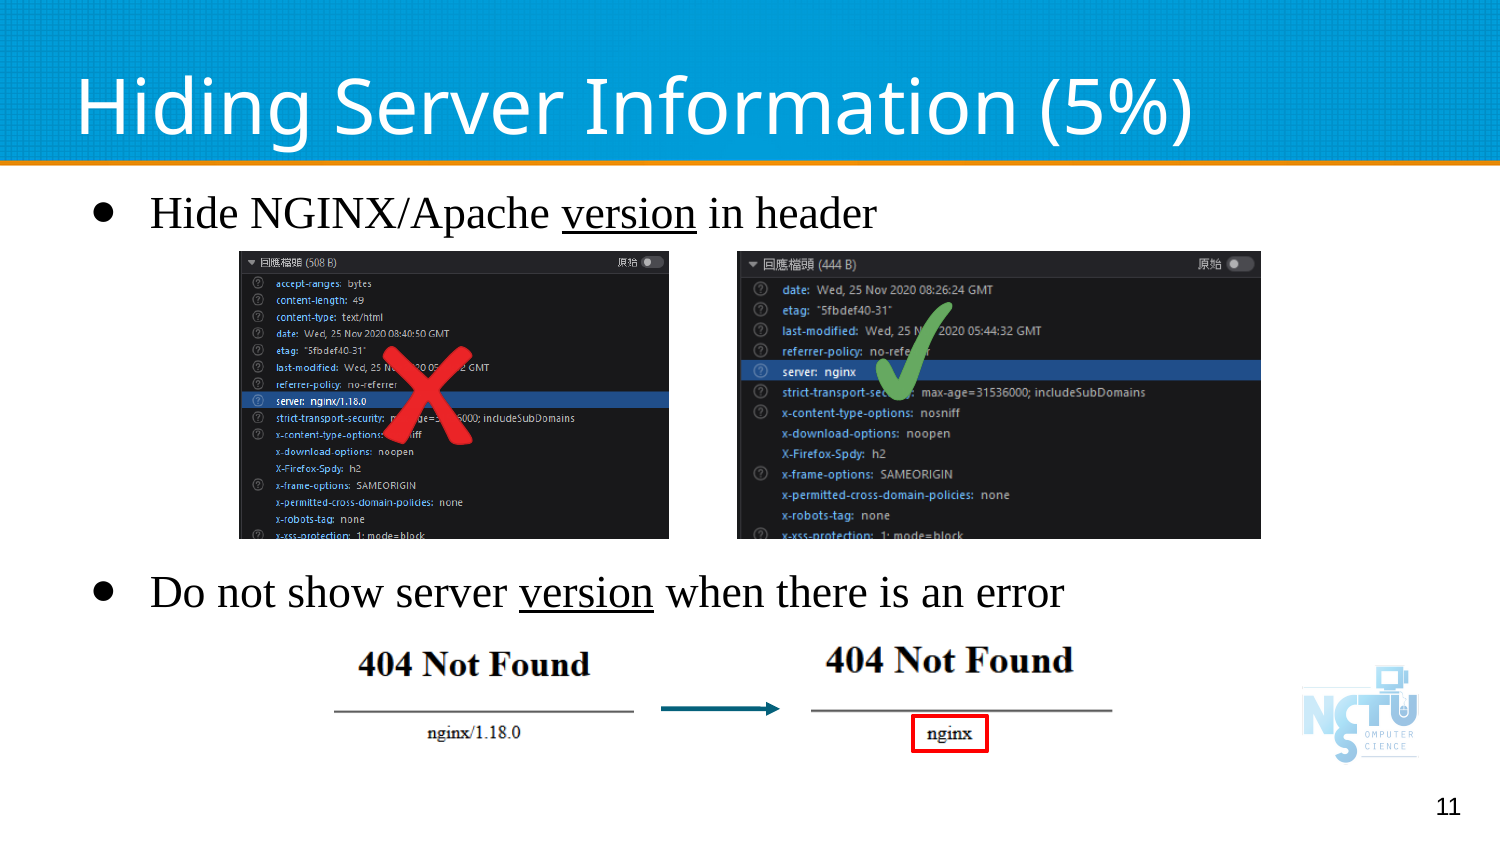

Hiding Server Information (5%)
# Hide NGINX/Apache version in header
Do not show server version when there is an error